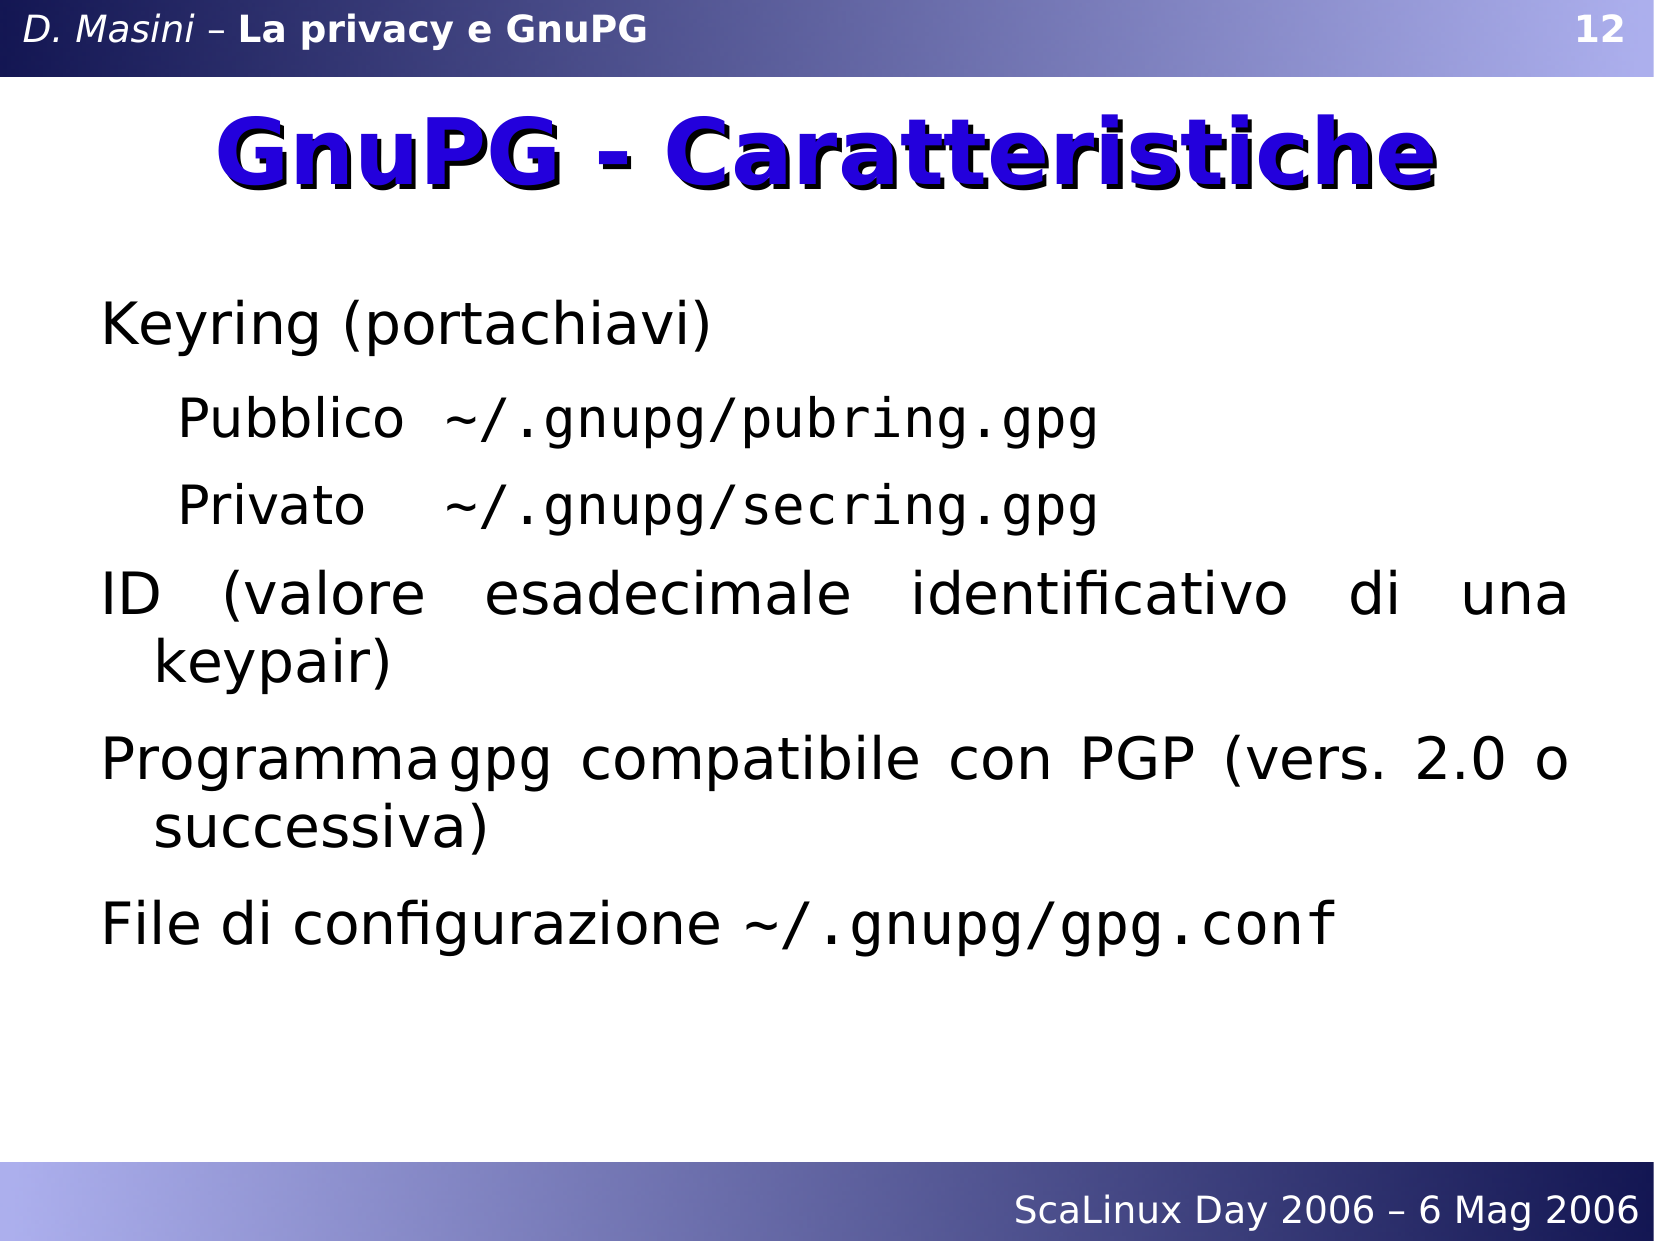

D. Masini – La privacy e GnuPG
# GnuPG - Caratteristiche
Keyring (portachiavi)
Pubblico	~/.gnupg/pubring.gpg
Privato		~/.gnupg/secring.gpg
ID (valore esadecimale identificativo di una keypair)
Programma	gpg compatibile con PGP (vers. 2.0 o successiva)
File di configurazione	~/.gnupg/gpg.conf
ScaLinux Day 2006 – 6 Mag 2006